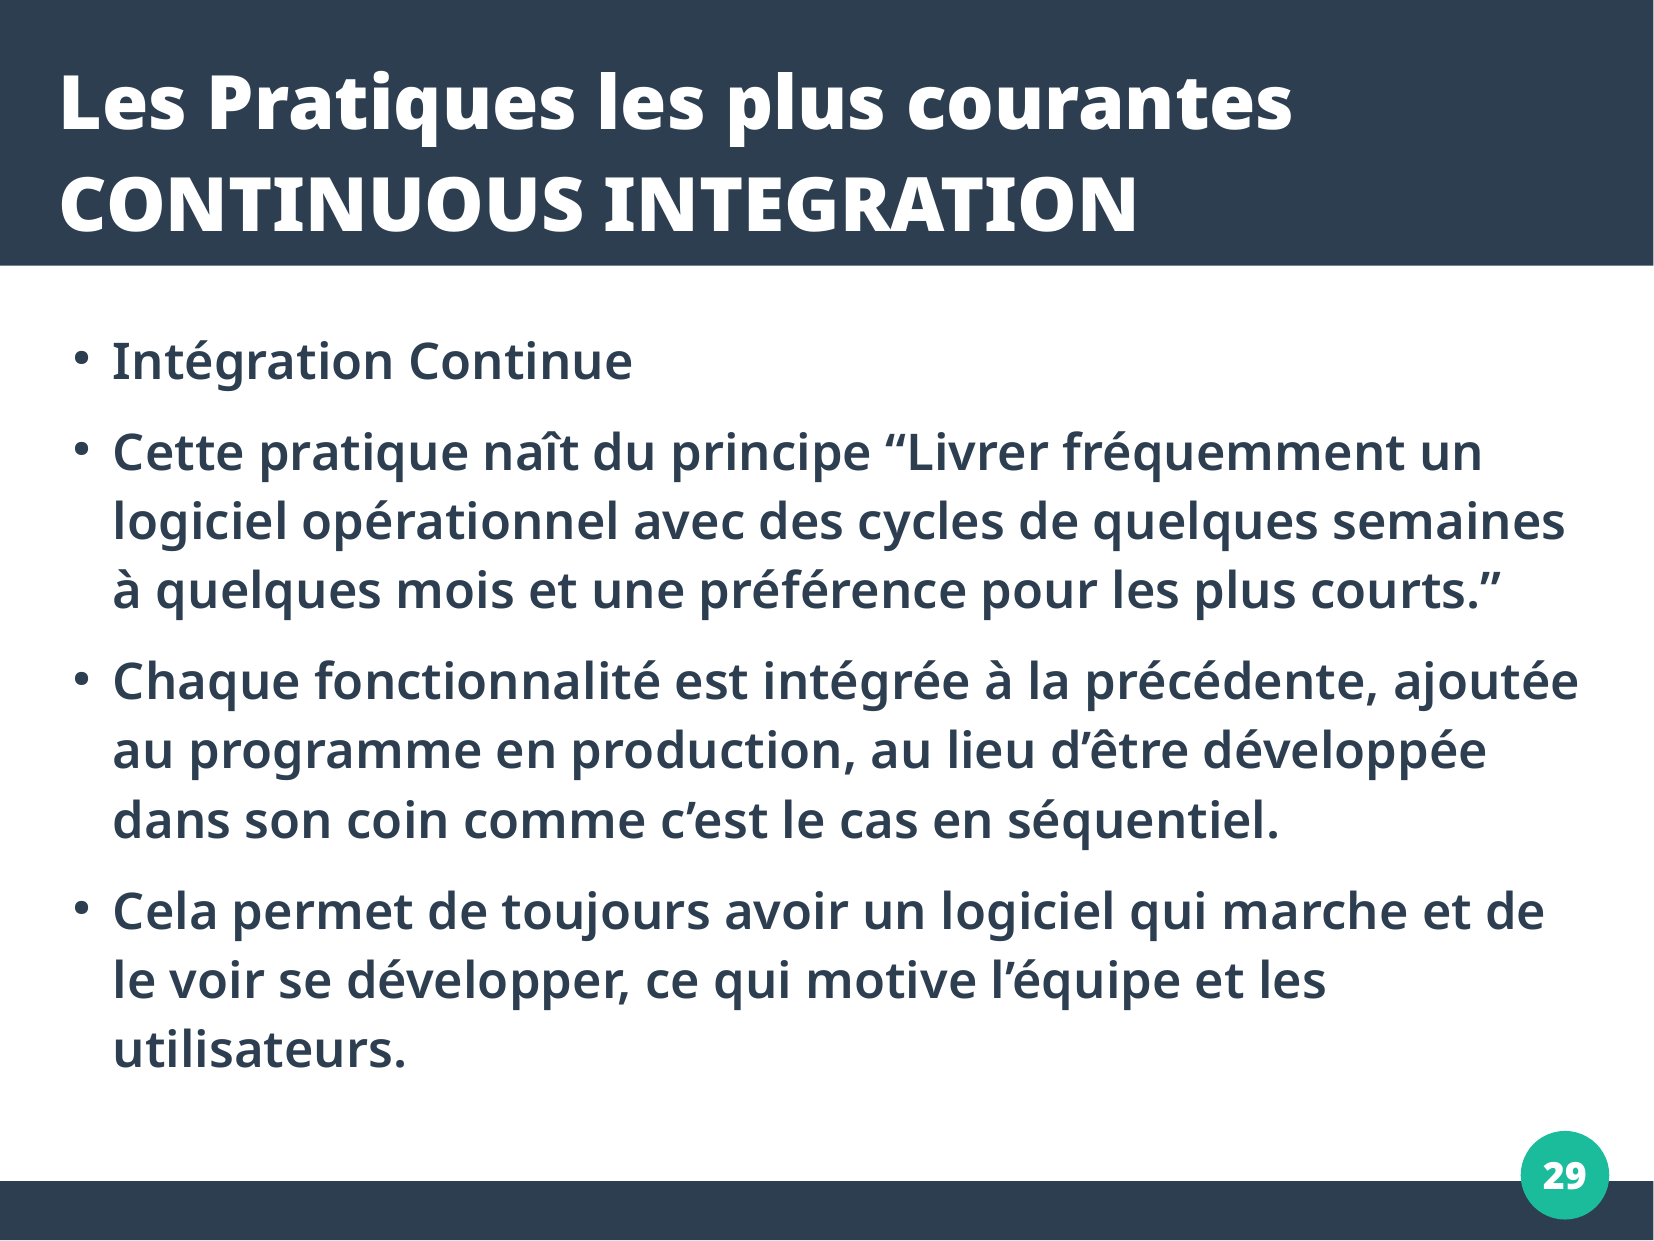

# Les Pratiques les plus courantes CONTINUOUS INTEGRATION
Intégration Continue
Cette pratique naît du principe “Livrer fréquemment un logiciel opérationnel avec des cycles de quelques semaines à quelques mois et une préférence pour les plus courts.”
Chaque fonctionnalité est intégrée à la précédente, ajoutée au programme en production, au lieu d’être développée dans son coin comme c’est le cas en séquentiel.
Cela permet de toujours avoir un logiciel qui marche et de le voir se développer, ce qui motive l’équipe et les utilisateurs.
29